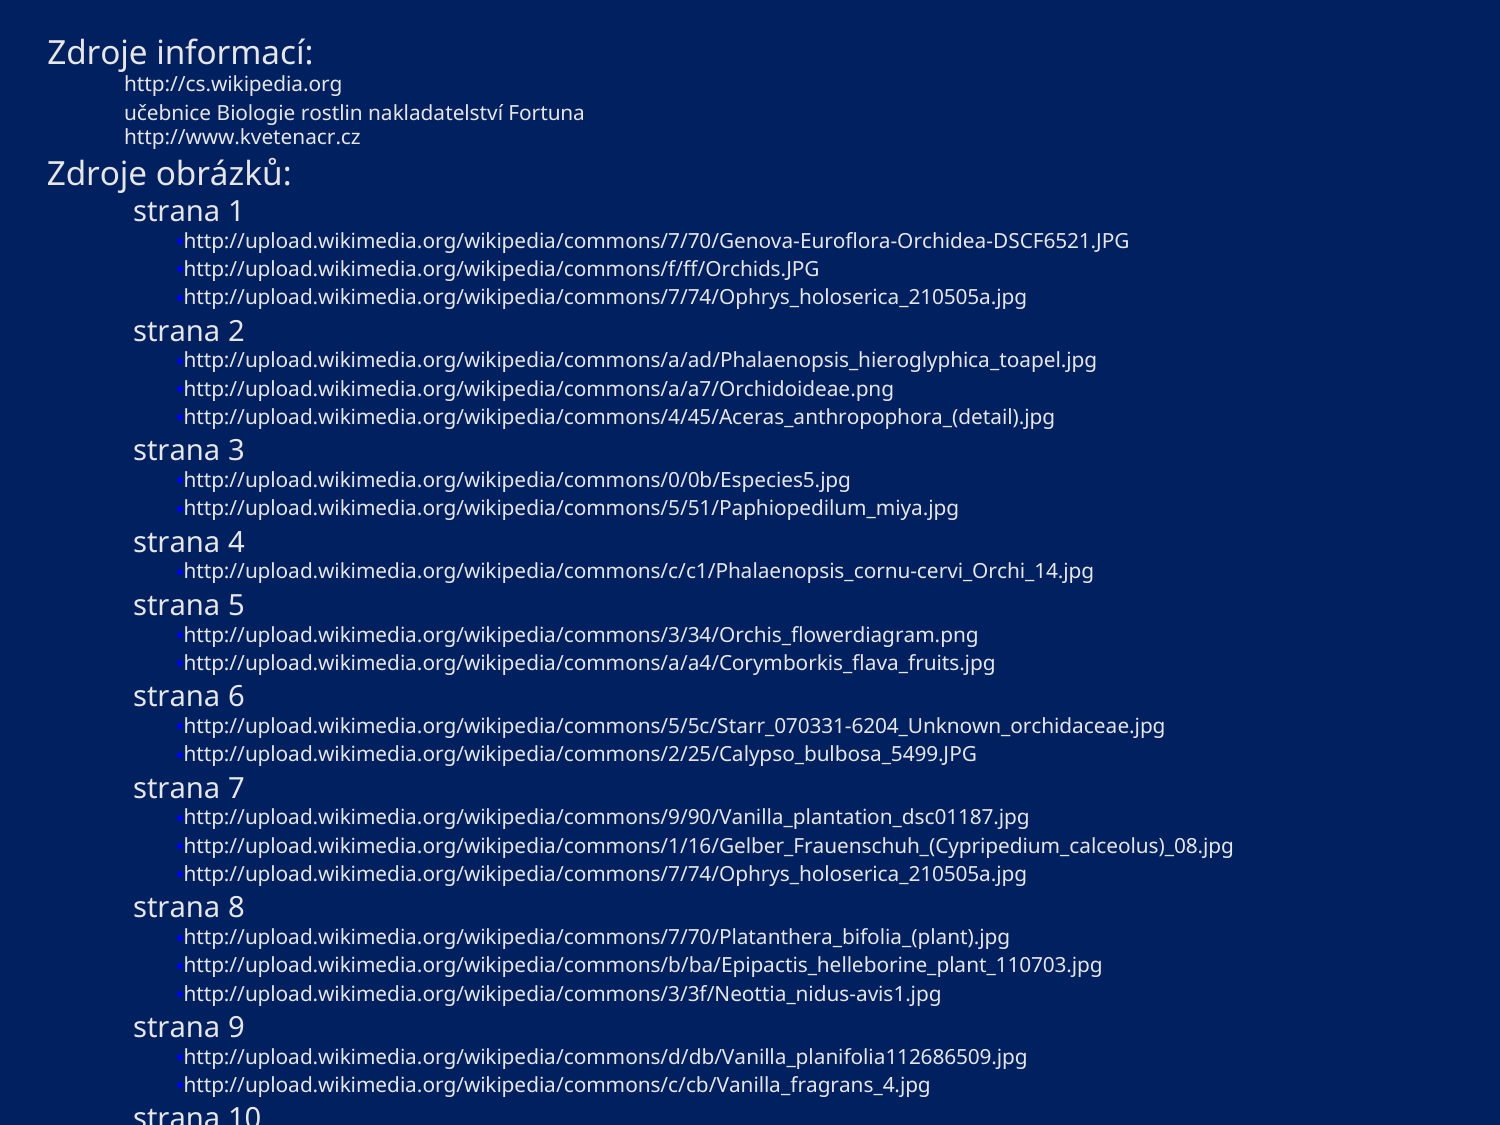

Zdroje informací:
 http://cs.wikipedia.org
 učebnice Biologie rostlin nakladatelství Fortuna
 http://www.kvetenacr.cz
 Zdroje obrázků:
 strana 1
http://upload.wikimedia.org/wikipedia/commons/7/70/Genova-Euroflora-Orchidea-DSCF6521.JPG
http://upload.wikimedia.org/wikipedia/commons/f/ff/Orchids.JPG
http://upload.wikimedia.org/wikipedia/commons/7/74/Ophrys_holoserica_210505a.jpg
 strana 2
http://upload.wikimedia.org/wikipedia/commons/a/ad/Phalaenopsis_hieroglyphica_toapel.jpg
http://upload.wikimedia.org/wikipedia/commons/a/a7/Orchidoideae.png
http://upload.wikimedia.org/wikipedia/commons/4/45/Aceras_anthropophora_(detail).jpg
 strana 3
http://upload.wikimedia.org/wikipedia/commons/0/0b/Especies5.jpg
http://upload.wikimedia.org/wikipedia/commons/5/51/Paphiopedilum_miya.jpg
 strana 4
http://upload.wikimedia.org/wikipedia/commons/c/c1/Phalaenopsis_cornu-cervi_Orchi_14.jpg
 strana 5
http://upload.wikimedia.org/wikipedia/commons/3/34/Orchis_flowerdiagram.png
http://upload.wikimedia.org/wikipedia/commons/a/a4/Corymborkis_flava_fruits.jpg
 strana 6
http://upload.wikimedia.org/wikipedia/commons/5/5c/Starr_070331-6204_Unknown_orchidaceae.jpg
http://upload.wikimedia.org/wikipedia/commons/2/25/Calypso_bulbosa_5499.JPG
 strana 7
http://upload.wikimedia.org/wikipedia/commons/9/90/Vanilla_plantation_dsc01187.jpg
http://upload.wikimedia.org/wikipedia/commons/1/16/Gelber_Frauenschuh_(Cypripedium_calceolus)_08.jpg
http://upload.wikimedia.org/wikipedia/commons/7/74/Ophrys_holoserica_210505a.jpg
 strana 8
http://upload.wikimedia.org/wikipedia/commons/7/70/Platanthera_bifolia_(plant).jpg
http://upload.wikimedia.org/wikipedia/commons/b/ba/Epipactis_helleborine_plant_110703.jpg
http://upload.wikimedia.org/wikipedia/commons/3/3f/Neottia_nidus-avis1.jpg
 strana 9
http://upload.wikimedia.org/wikipedia/commons/d/db/Vanilla_planifolia112686509.jpg
http://upload.wikimedia.org/wikipedia/commons/c/cb/Vanilla_fragrans_4.jpg
 strana 10
http://upload.wikimedia.org/wikipedia/commons/7/77/Cypripedium_calceolus_ziedai1.jpg